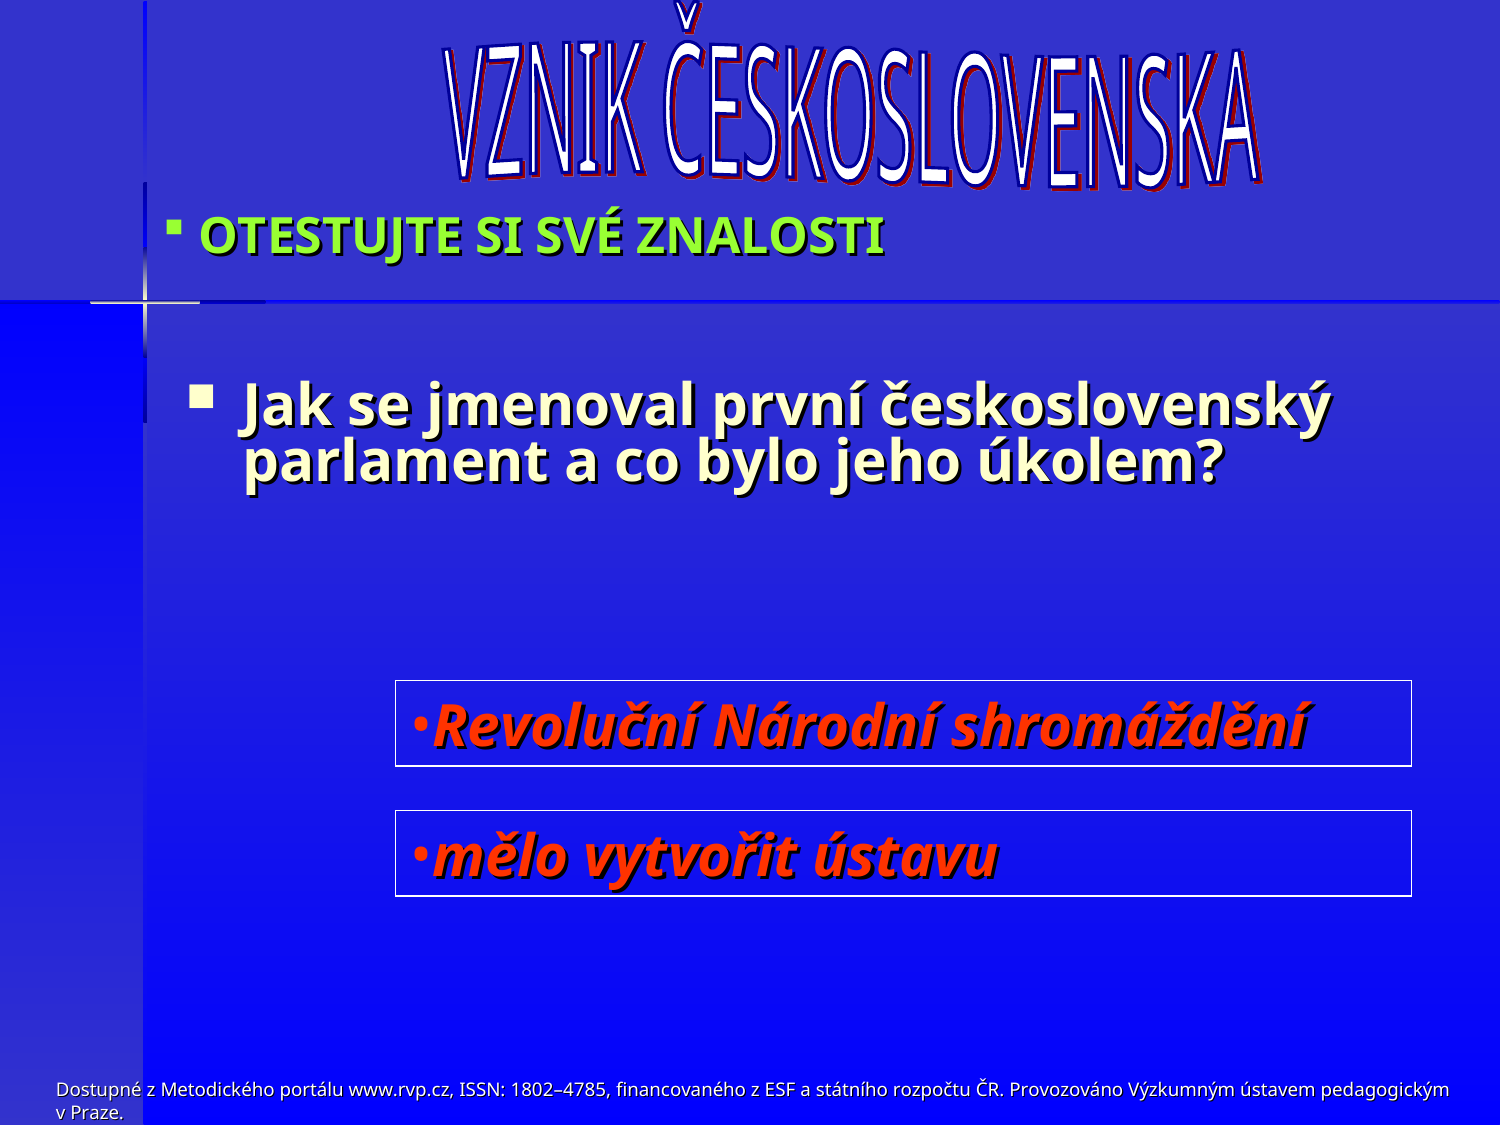

VZNIK ČESKOSLOVENSKA
 OTESTUJTE SI SVÉ ZNALOSTI
# Jak se jmenoval první československý parlament a co bylo jeho úkolem?
Revoluční Národní shromáždění
mělo vytvořit ústavu
Dostupné z Metodického portálu www.rvp.cz, ISSN: 1802–4785, financovaného z ESF a státního rozpočtu ČR. Provozováno Výzkumným ústavem pedagogickým v Praze.